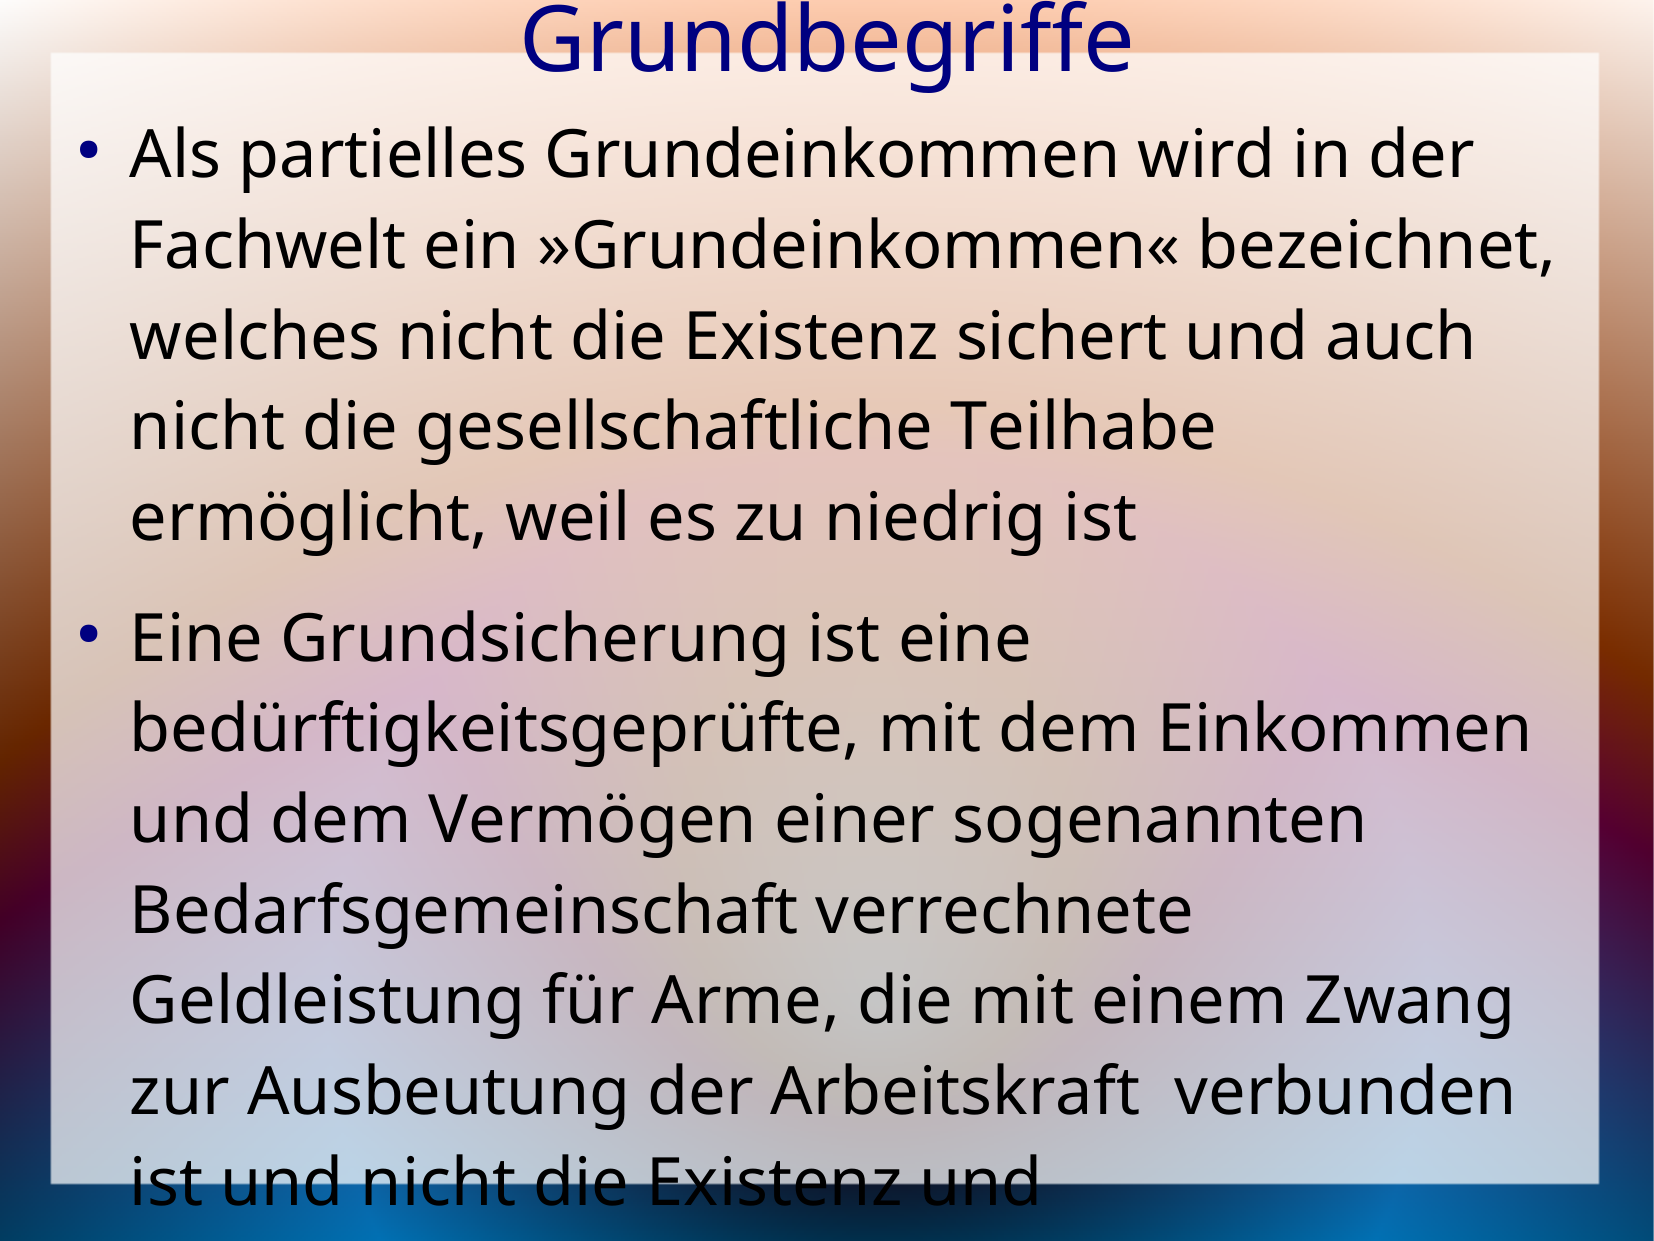

# Grundbegriffe
Als partielles Grundeinkommen wird in der Fachwelt ein »Grundeinkommen« bezeichnet, welches nicht die Existenz sichert und auch nicht die gesellschaftliche Teilhabe ermöglicht, weil es zu niedrig ist
Eine Grundsicherung ist eine bedürftigkeitsgeprüfte, mit dem Einkommen und dem Vermögen einer sogenannten Bedarfsgemeinschaft verrechnete Geldleistung für Arme, die mit einem Zwang zur Ausbeutung der Arbeitskraft verbunden ist und nicht die Existenz und gesellschaftliche Teilhabe sichert. Hartz4 zum Beispiel ist sowas